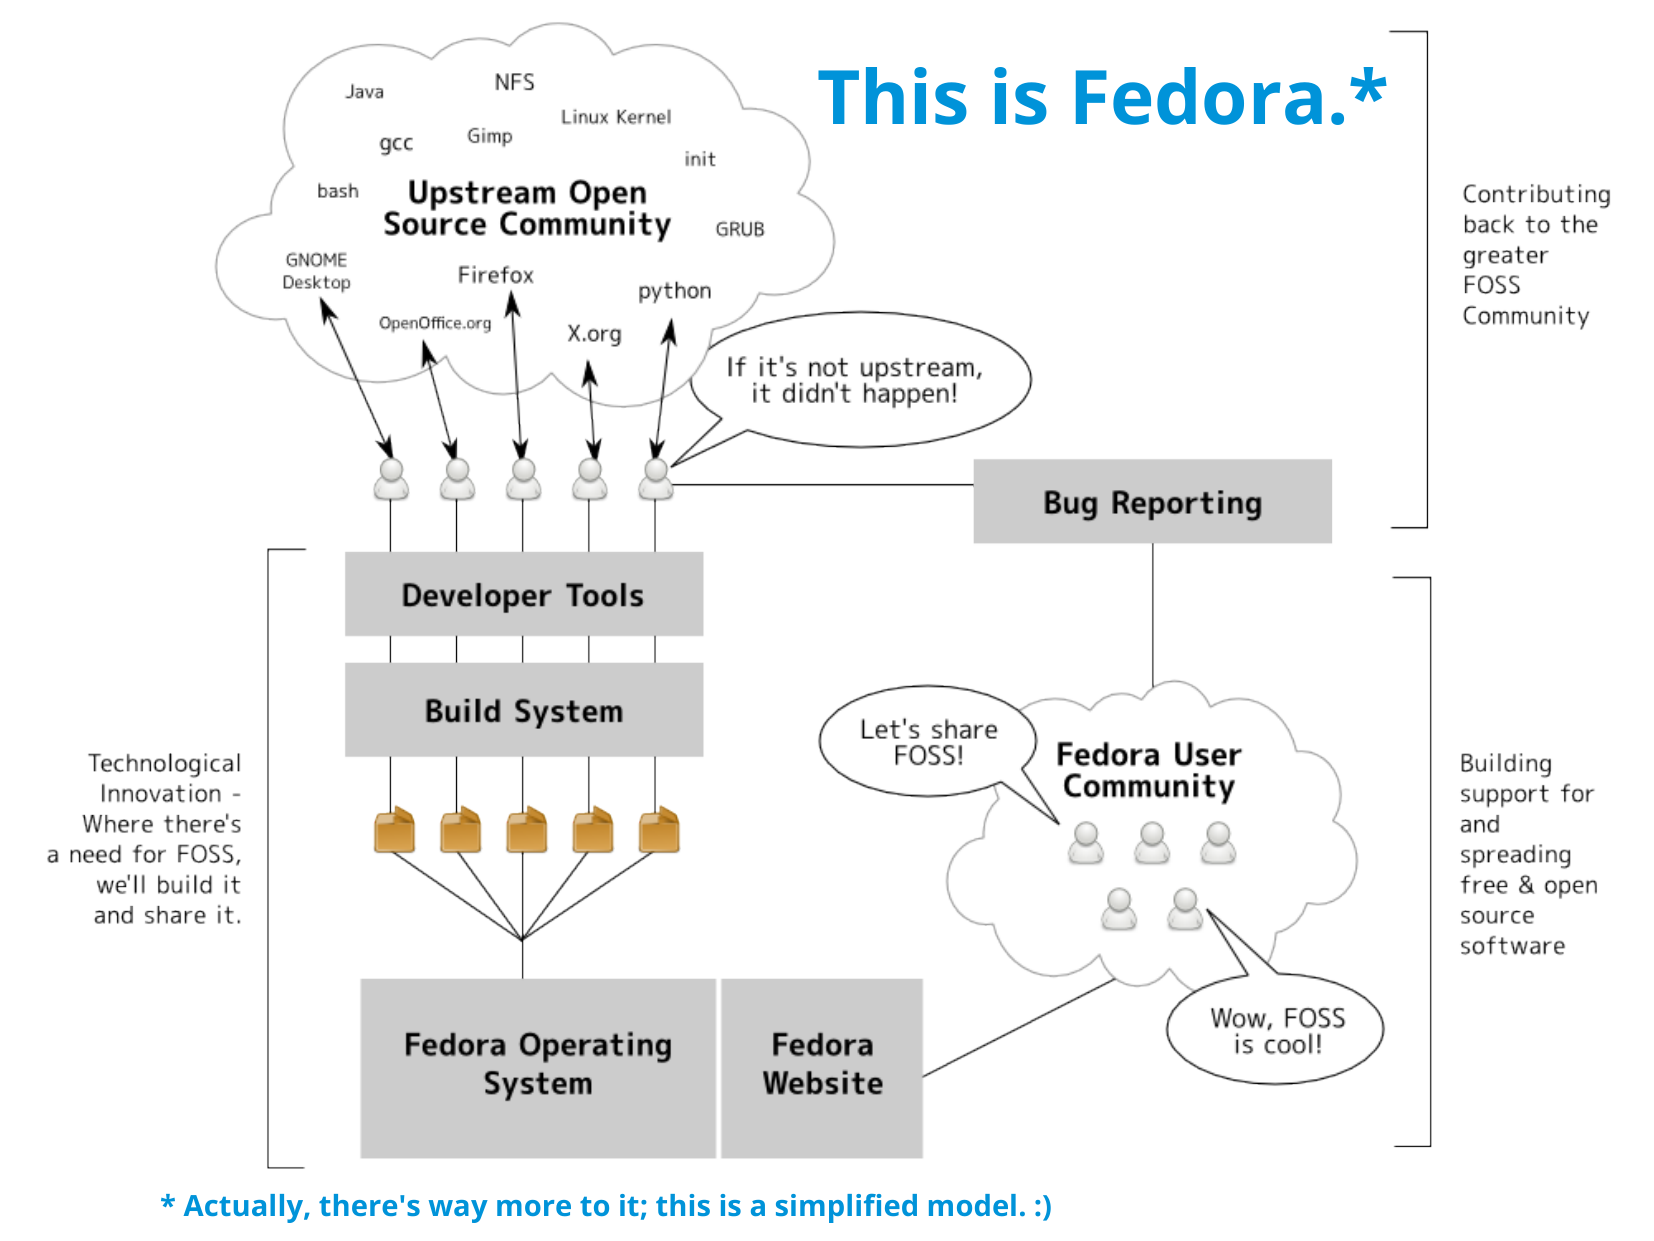

# This is Fedora.*
* Actually, there's way more to it; this is a simplified model. :)